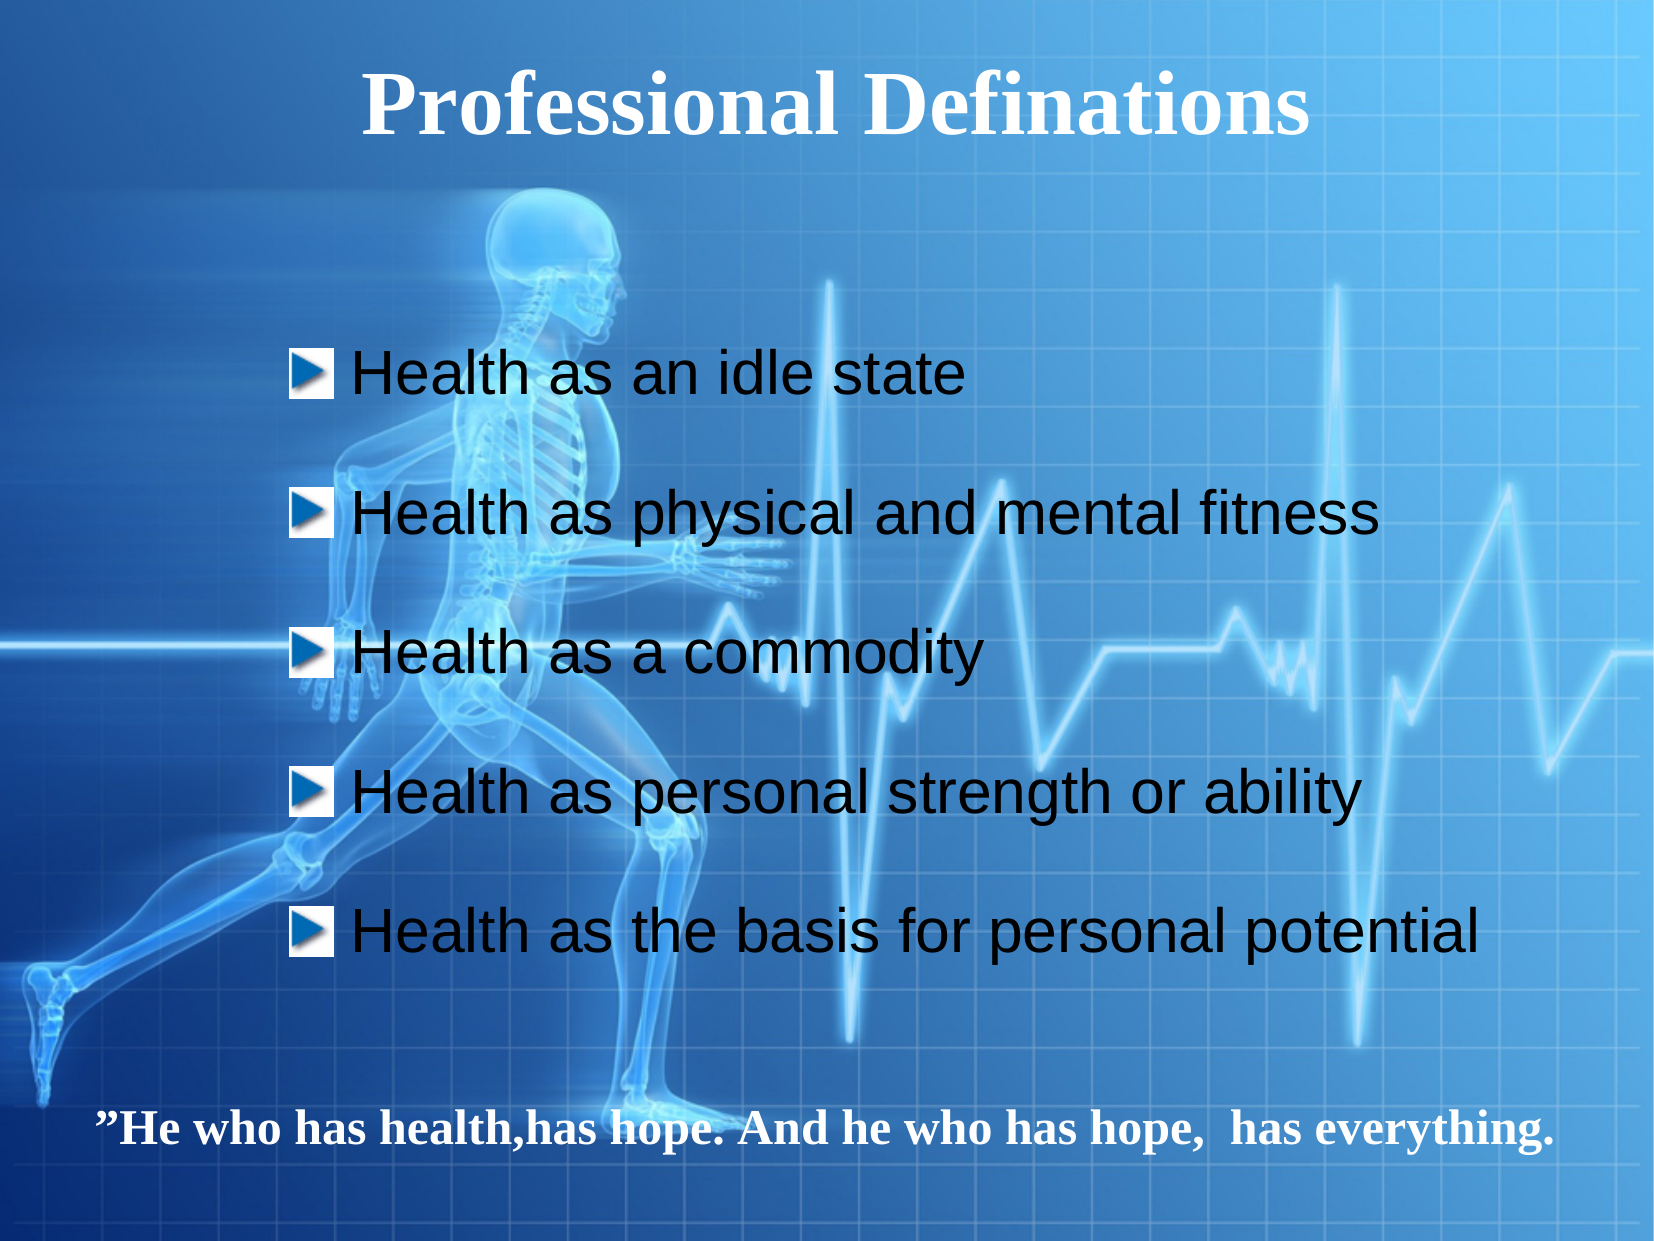

# Professional Definations
 Health as an idle state
 Health as physical and mental fitness
 Health as a commodity
 Health as personal strength or ability
 Health as the basis for personal potential
 ”He who has health,has hope. And he who has hope, has everything.